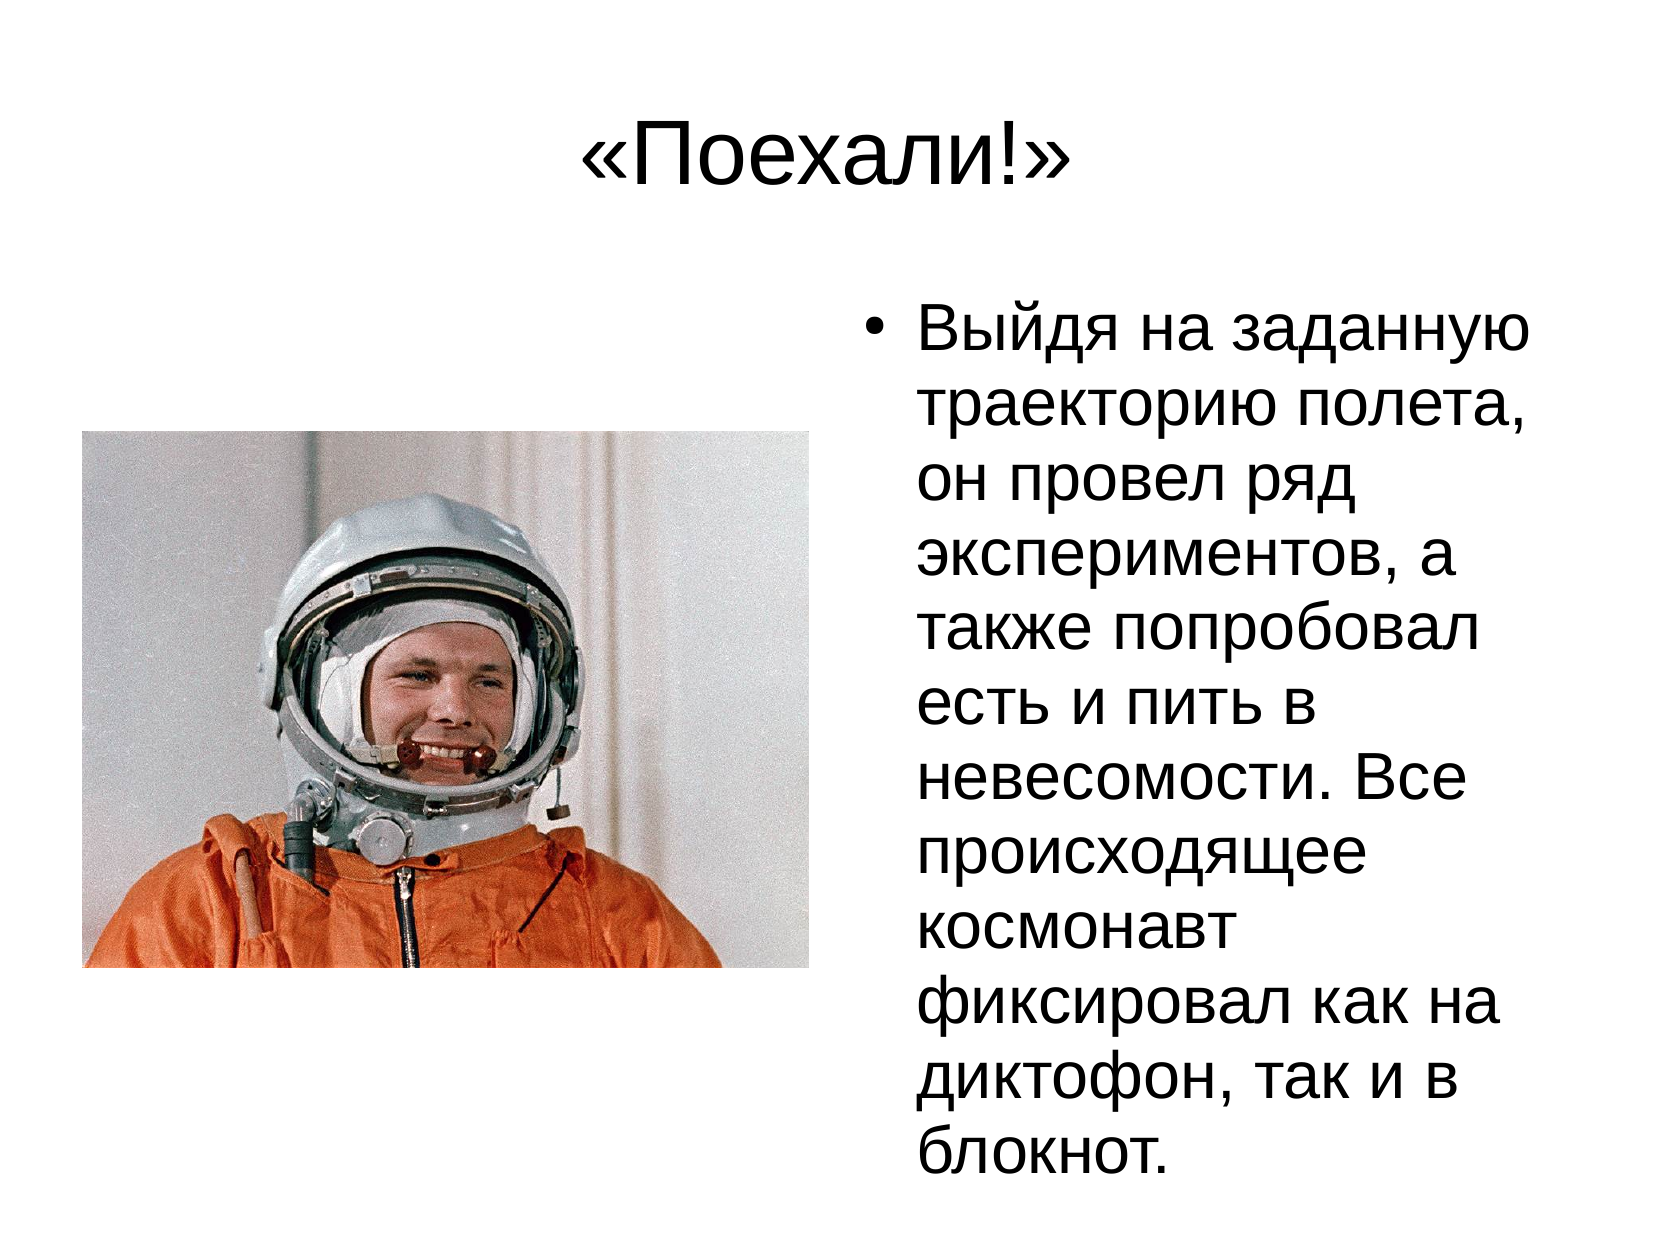

# «Поехали!»
Выйдя на заданную траекторию полета, он провел ряд экспериментов, а также попробовал есть и пить в невесомости. Все происходящее космонавт фиксировал как на диктофон, так и в блокнот.